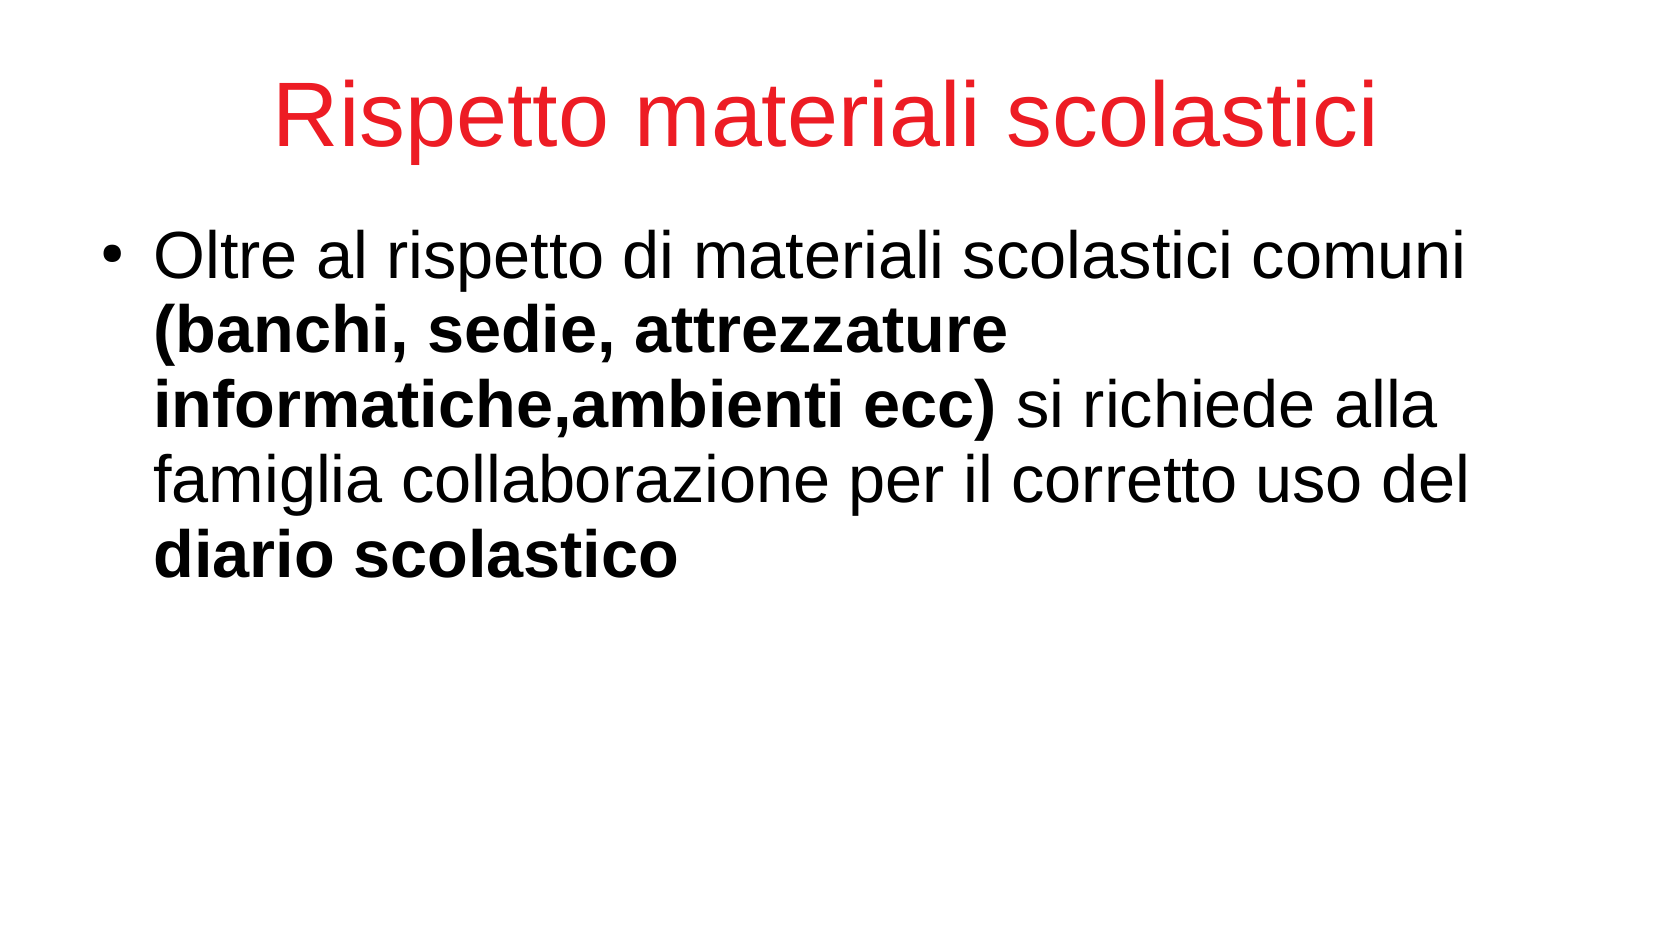

# Rispetto materiali scolastici
Oltre al rispetto di materiali scolastici comuni (banchi, sedie, attrezzature informatiche,ambienti ecc) si richiede alla famiglia collaborazione per il corretto uso del diario scolastico